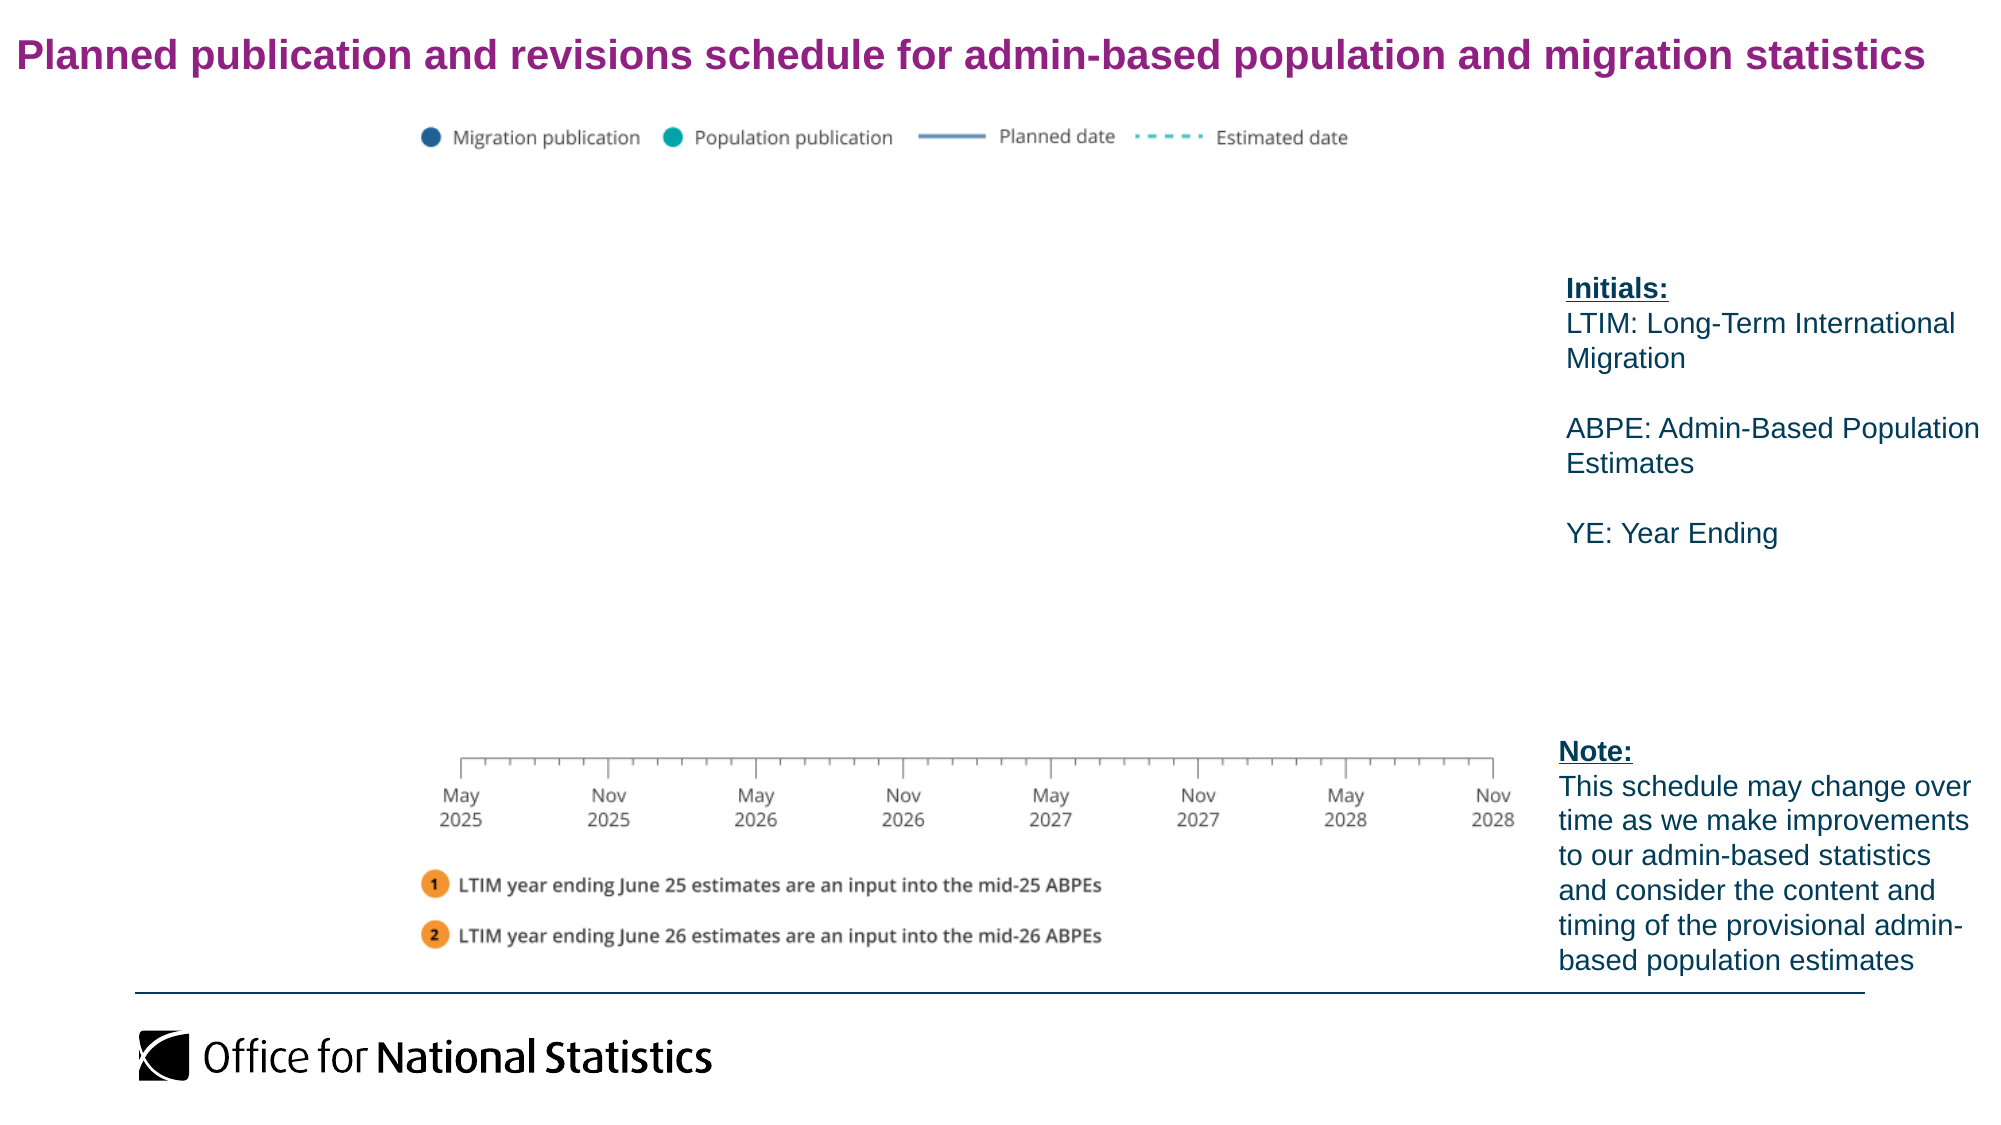

# Planned publication and revisions schedule for admin-based population and migration statistics
Initials:
LTIM: Long-Term International Migration
ABPE: Admin-Based Population Estimates
YE: Year Ending
Note:
This schedule may change over time as we make improvements to our admin-based statistics and consider the content and timing of the provisional admin-based population estimates